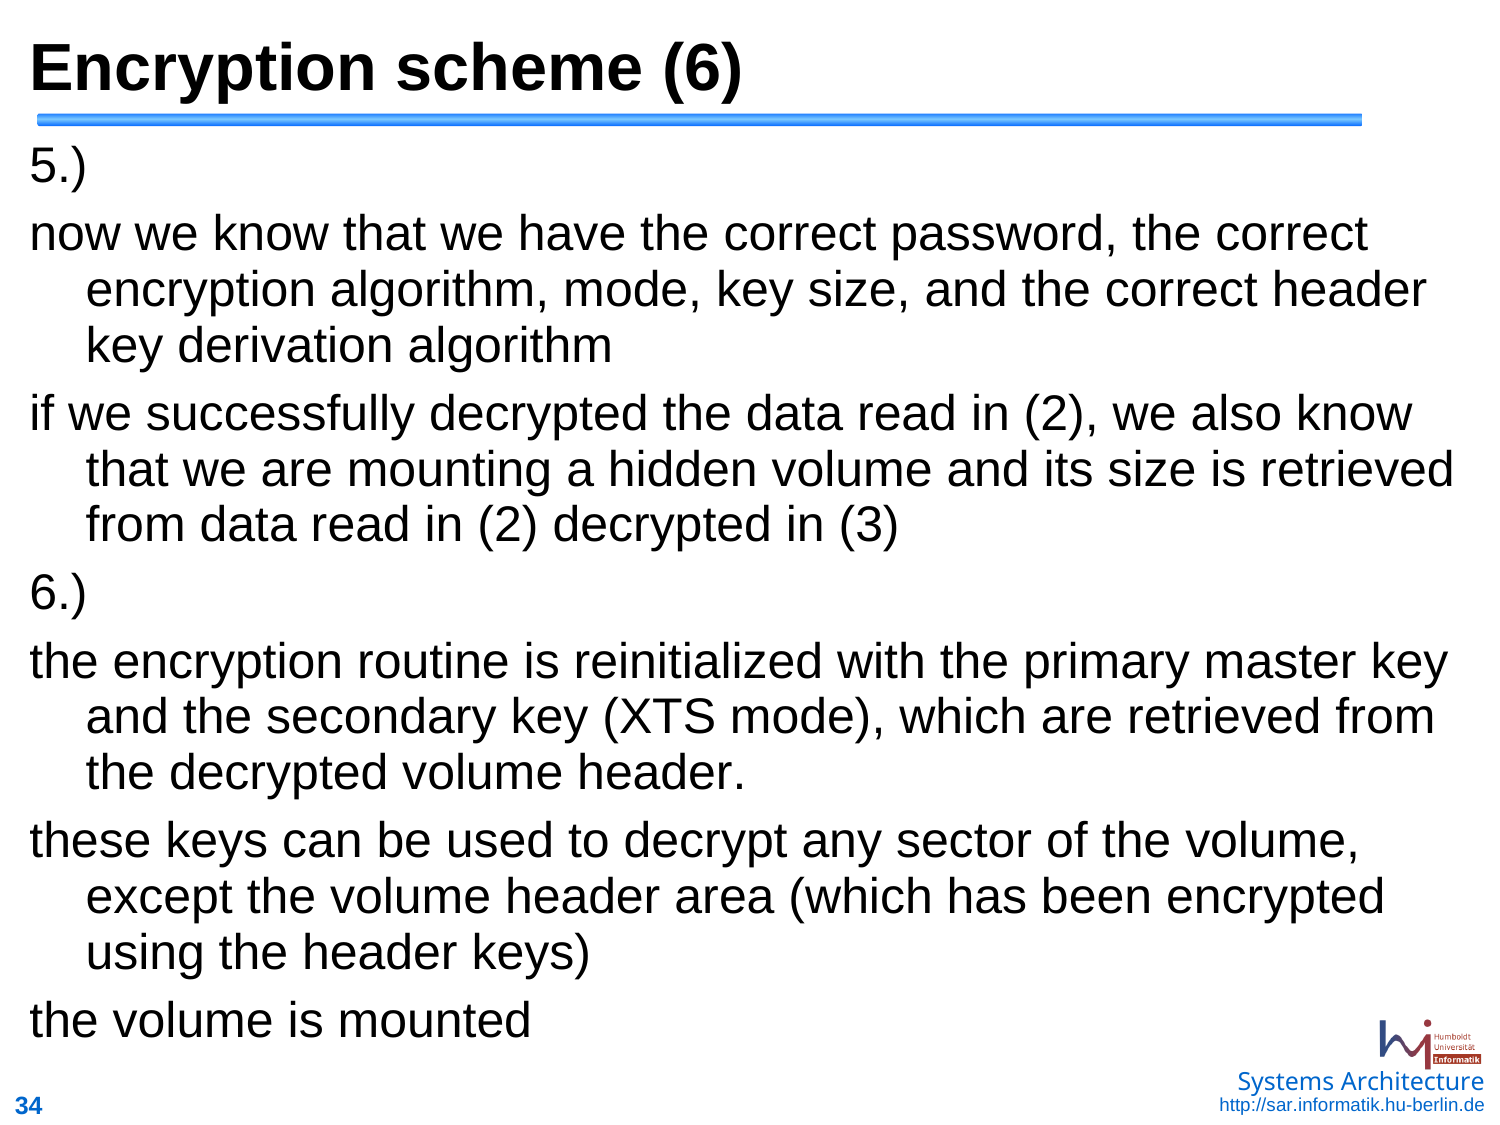

# Encryption scheme (6)
5.)
now we know that we have the correct password, the correct encryption algorithm, mode, key size, and the correct header key derivation algorithm
if we successfully decrypted the data read in (2), we also know that we are mounting a hidden volume and its size is retrieved from data read in (2) decrypted in (3)
6.)
the encryption routine is reinitialized with the primary master key and the secondary key (XTS mode), which are retrieved from the decrypted volume header.
these keys can be used to decrypt any sector of the volume, except the volume header area (which has been encrypted using the header keys)
the volume is mounted